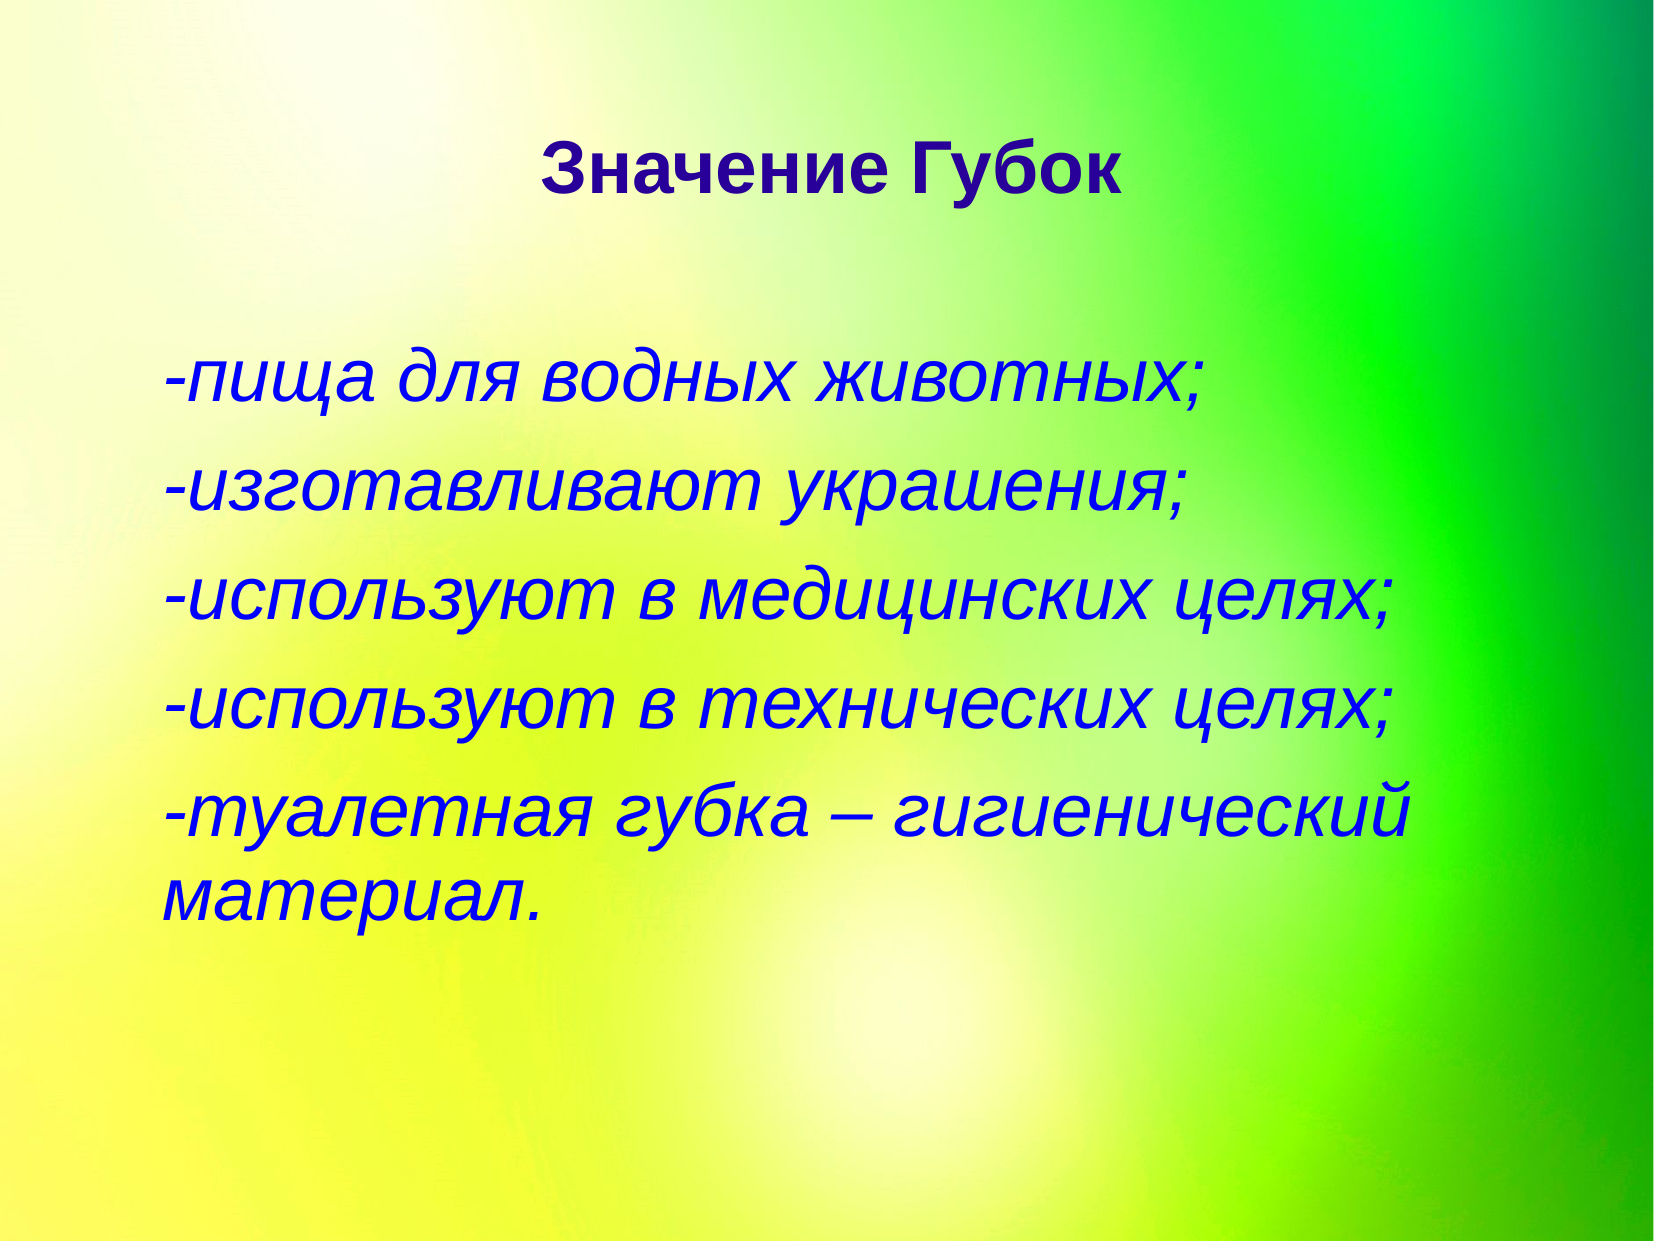

Значение Губок
-пища для водных животных;
-изготавливают украшения;
-используют в медицинских целях;
-используют в технических целях;
-туалетная губка – гигиенический материал.